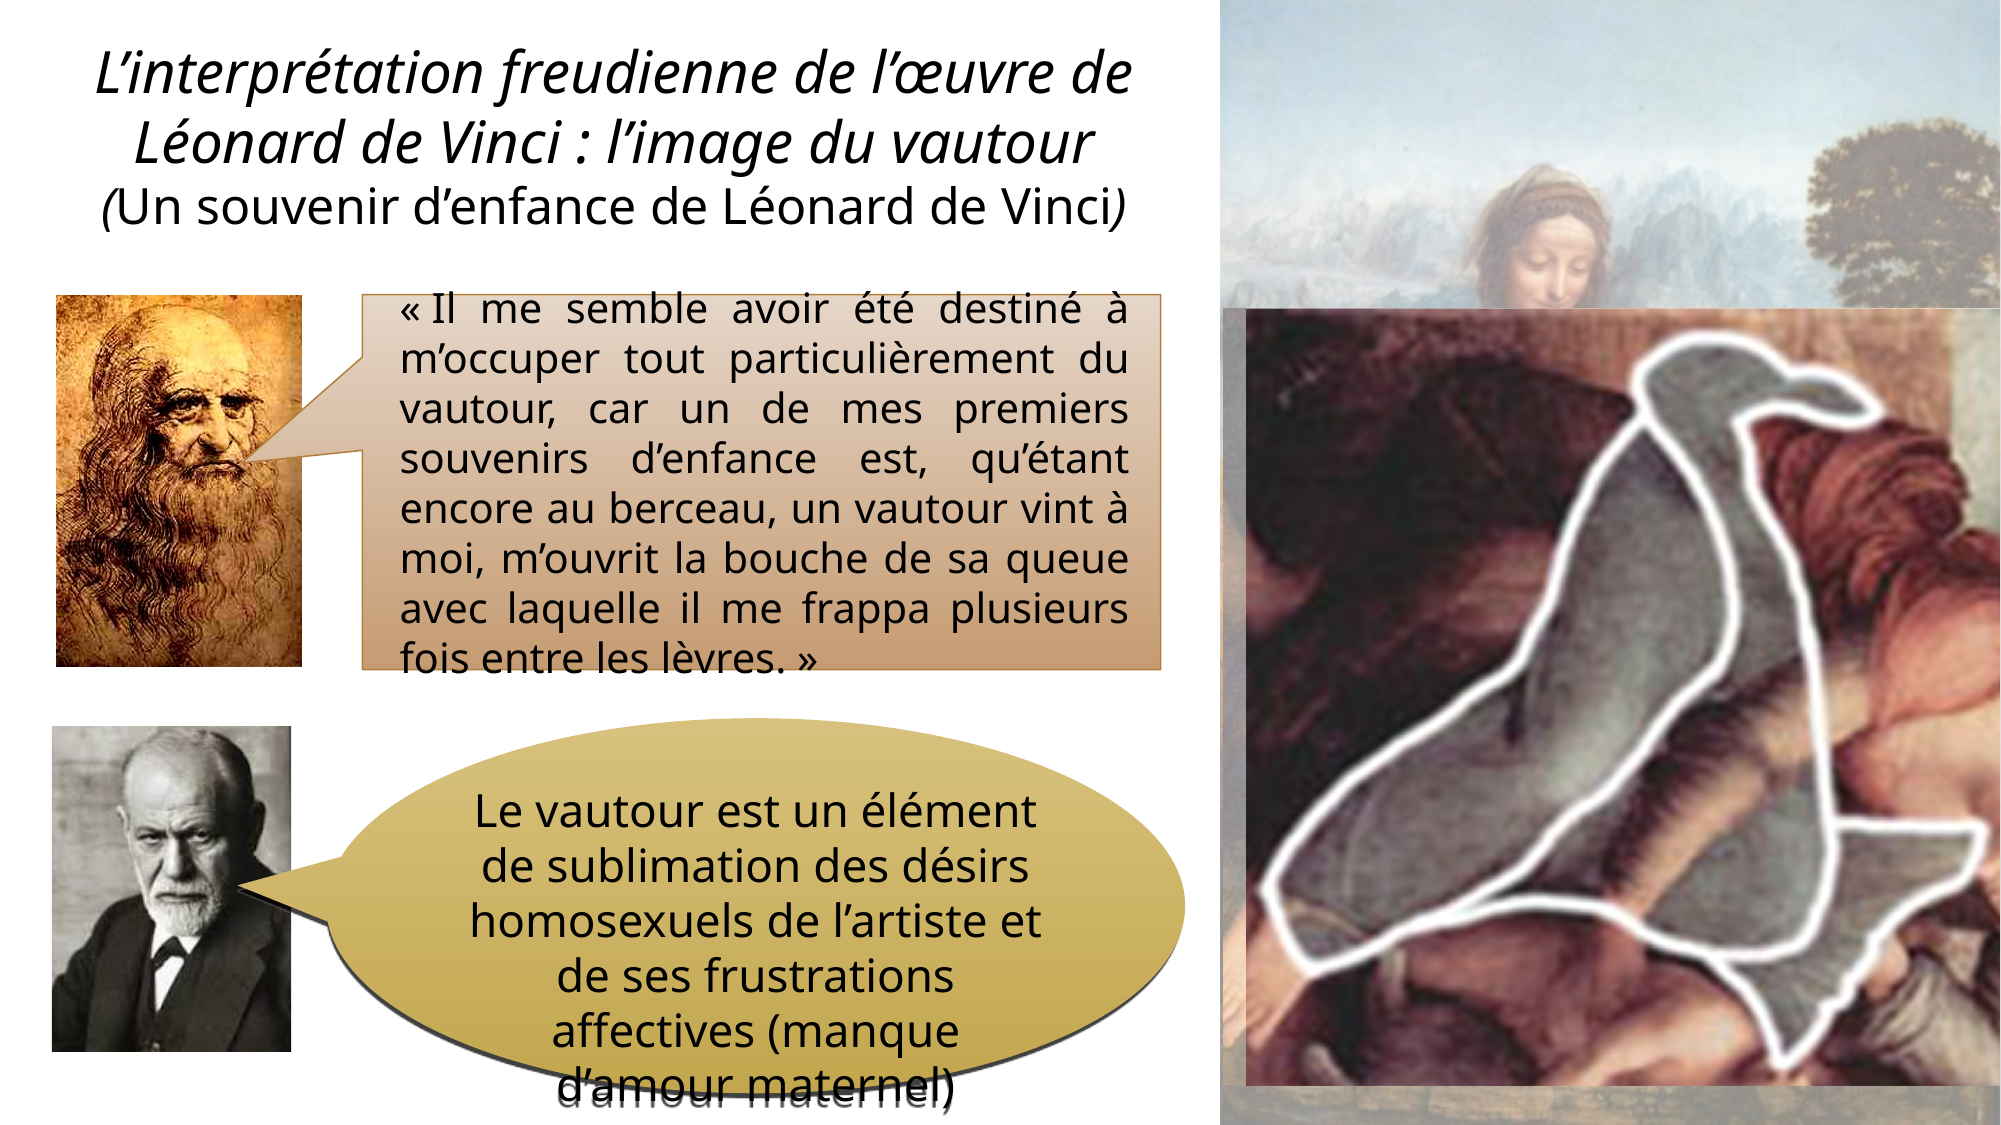

L’interprétation freudienne de l’œuvre de Léonard de Vinci : l’image du vautour
(Un souvenir d’enfance de Léonard de Vinci)
« Il me semble avoir été destiné à m’occuper tout particulièrement du vautour, car un de mes premiers souvenirs d’enfance est, qu’étant encore au berceau, un vautour vint à moi, m’ouvrit la bouche de sa queue avec laquelle il me frappa plusieurs fois entre les lèvres. »
Le vautour est un élément de sublimation des désirs homosexuels de l’artiste et de ses frustrations affectives (manque d’amour maternel)
La Vierge, l’Enfant Jésus et Sainte Anne